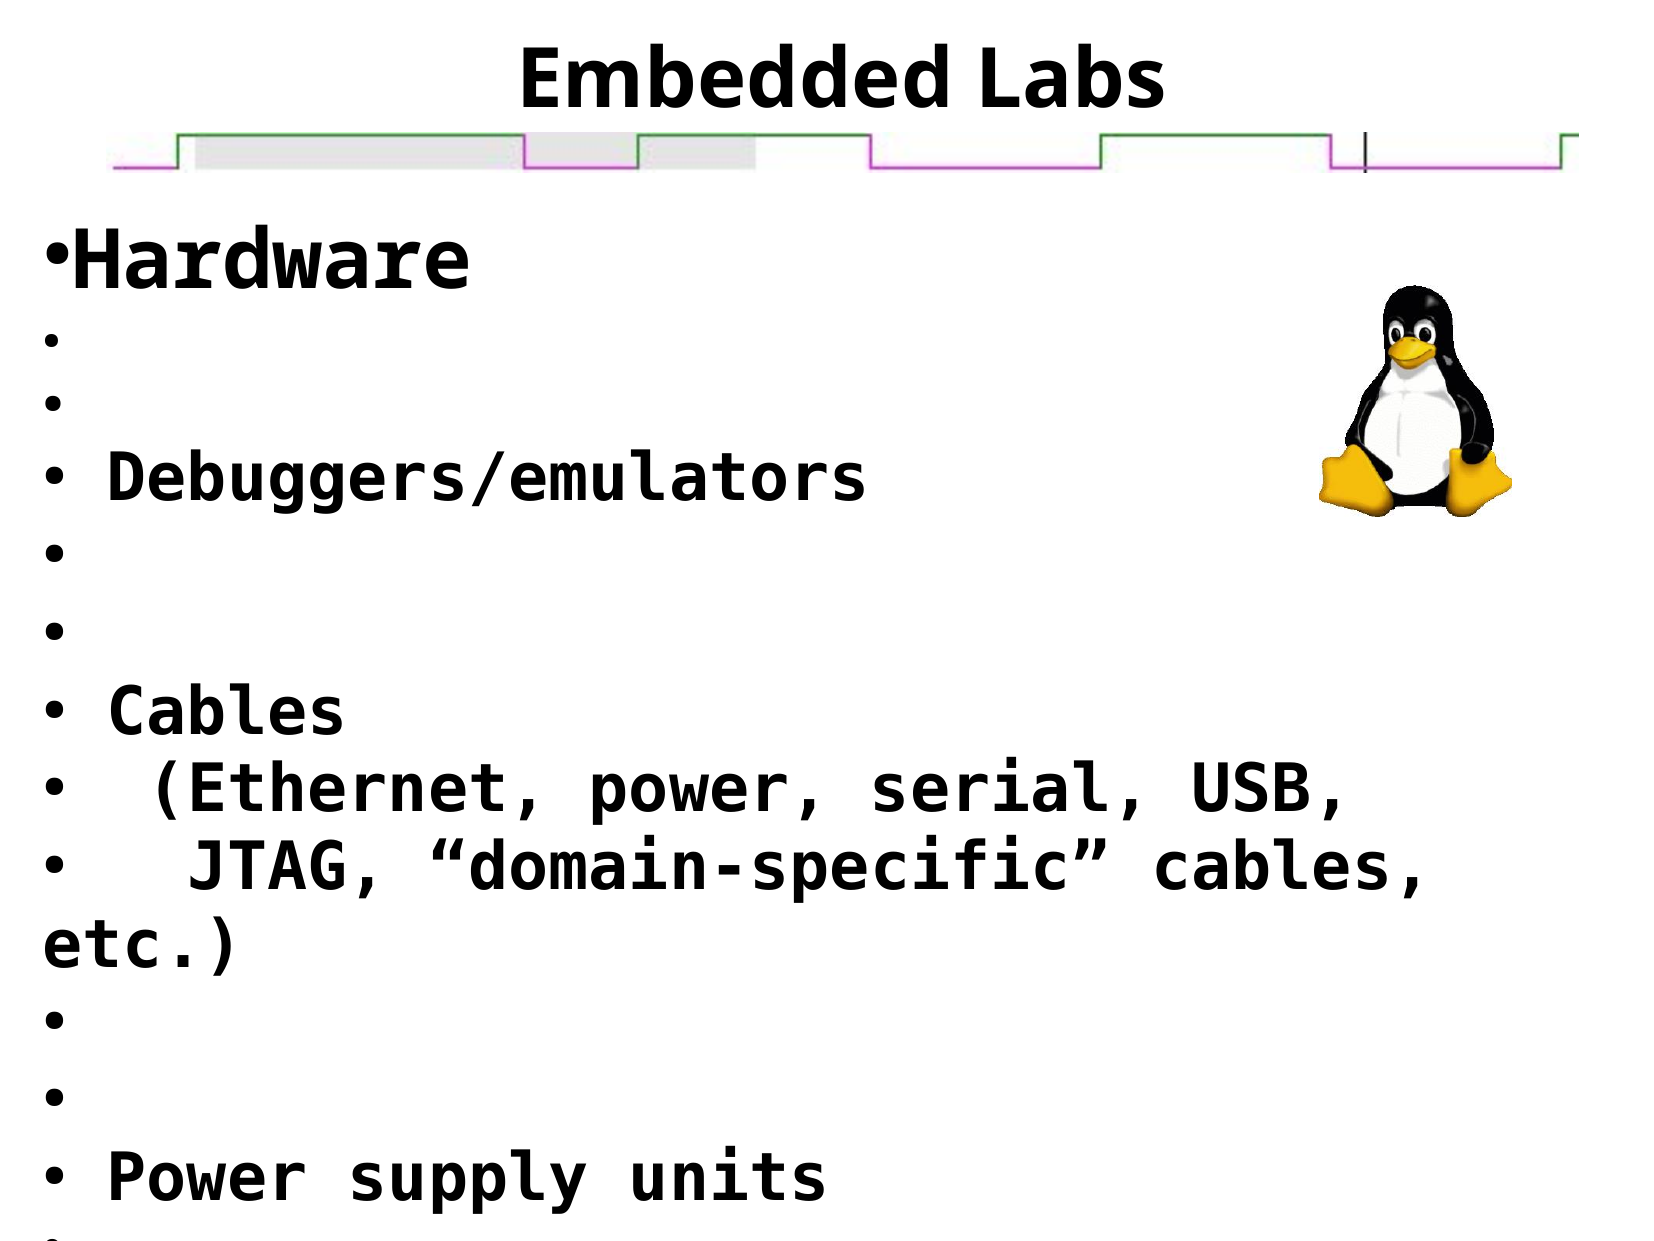

Embedded Labs
Hardware
 Debuggers/emulators
 Cables
 (Ethernet, power, serial, USB,
 JTAG, “domain-specific” cables, etc.)
 Power supply units